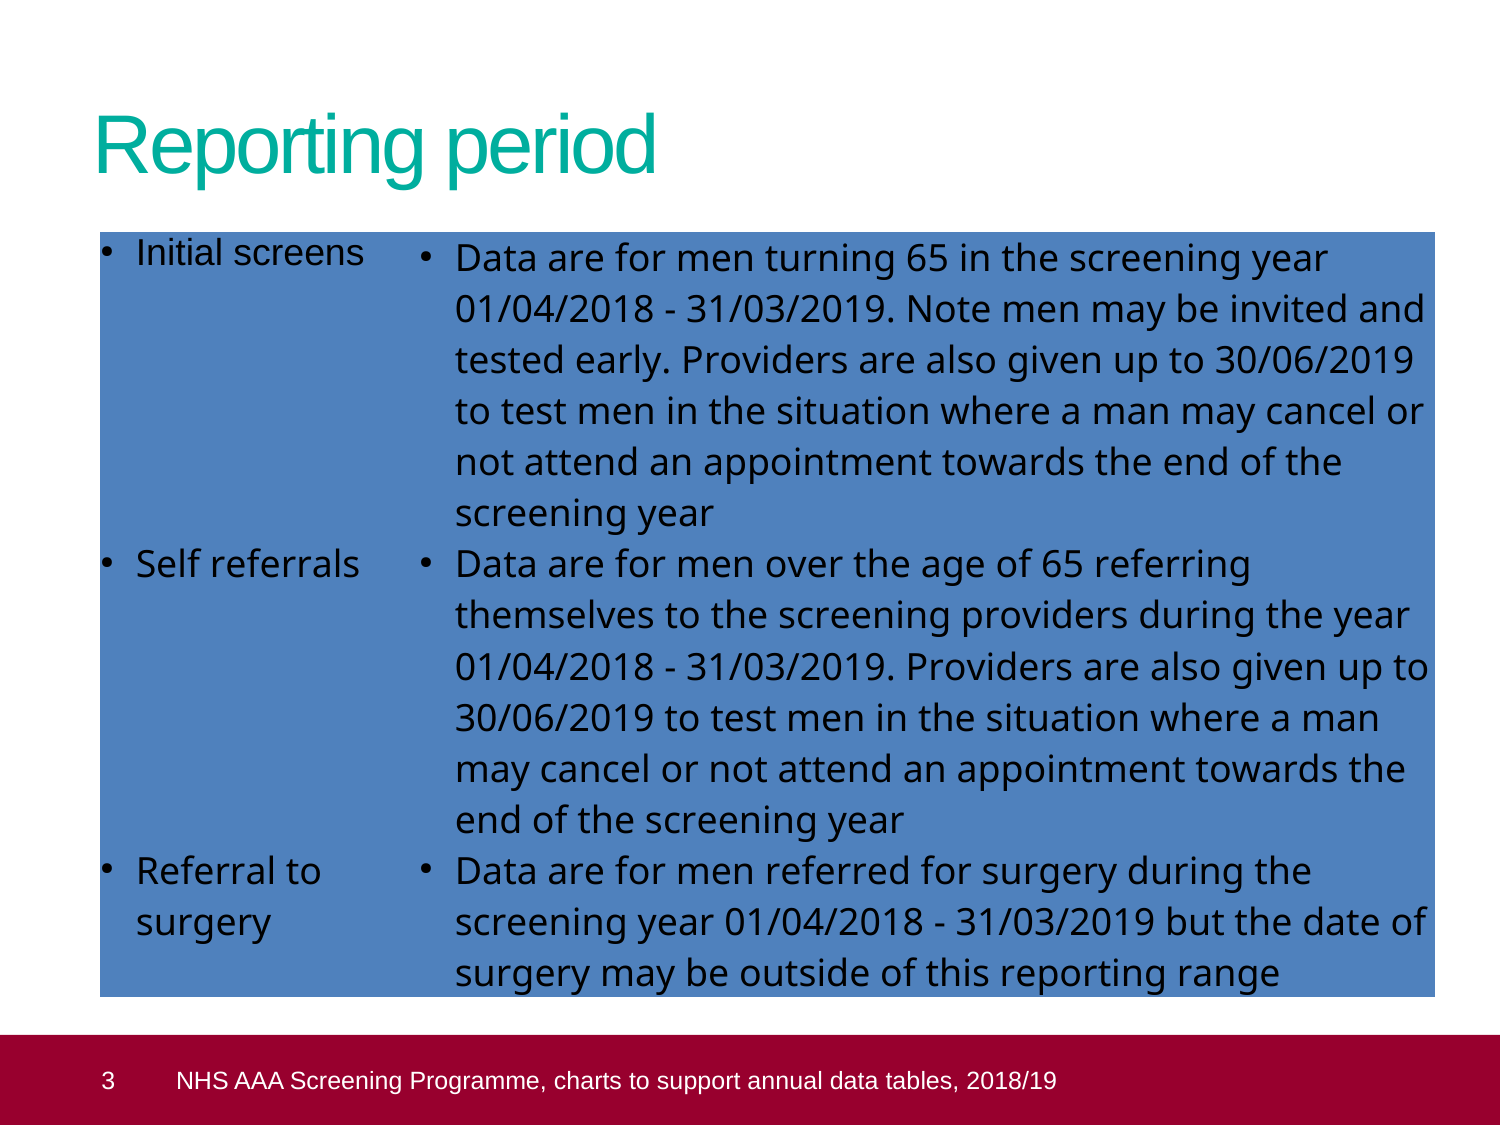

# Reporting period
| Initial screens | Data are for men turning 65 in the screening year 01/04/2018 - 31/03/2019. Note men may be invited and tested early. Providers are also given up to 30/06/2019 to test men in the situation where a man may cancel or not attend an appointment towards the end of the screening year |
| --- | --- |
| Self referrals | Data are for men over the age of 65 referring themselves to the screening providers during the year 01/04/2018 - 31/03/2019. Providers are also given up to 30/06/2019 to test men in the situation where a man may cancel or not attend an appointment towards the end of the screening year |
| Referral to surgery | Data are for men referred for surgery during the screening year 01/04/2018 - 31/03/2019 but the date of surgery may be outside of this reporting range |
 3
NHS AAA Screening Programme, charts to support annual data tables, 2018/19